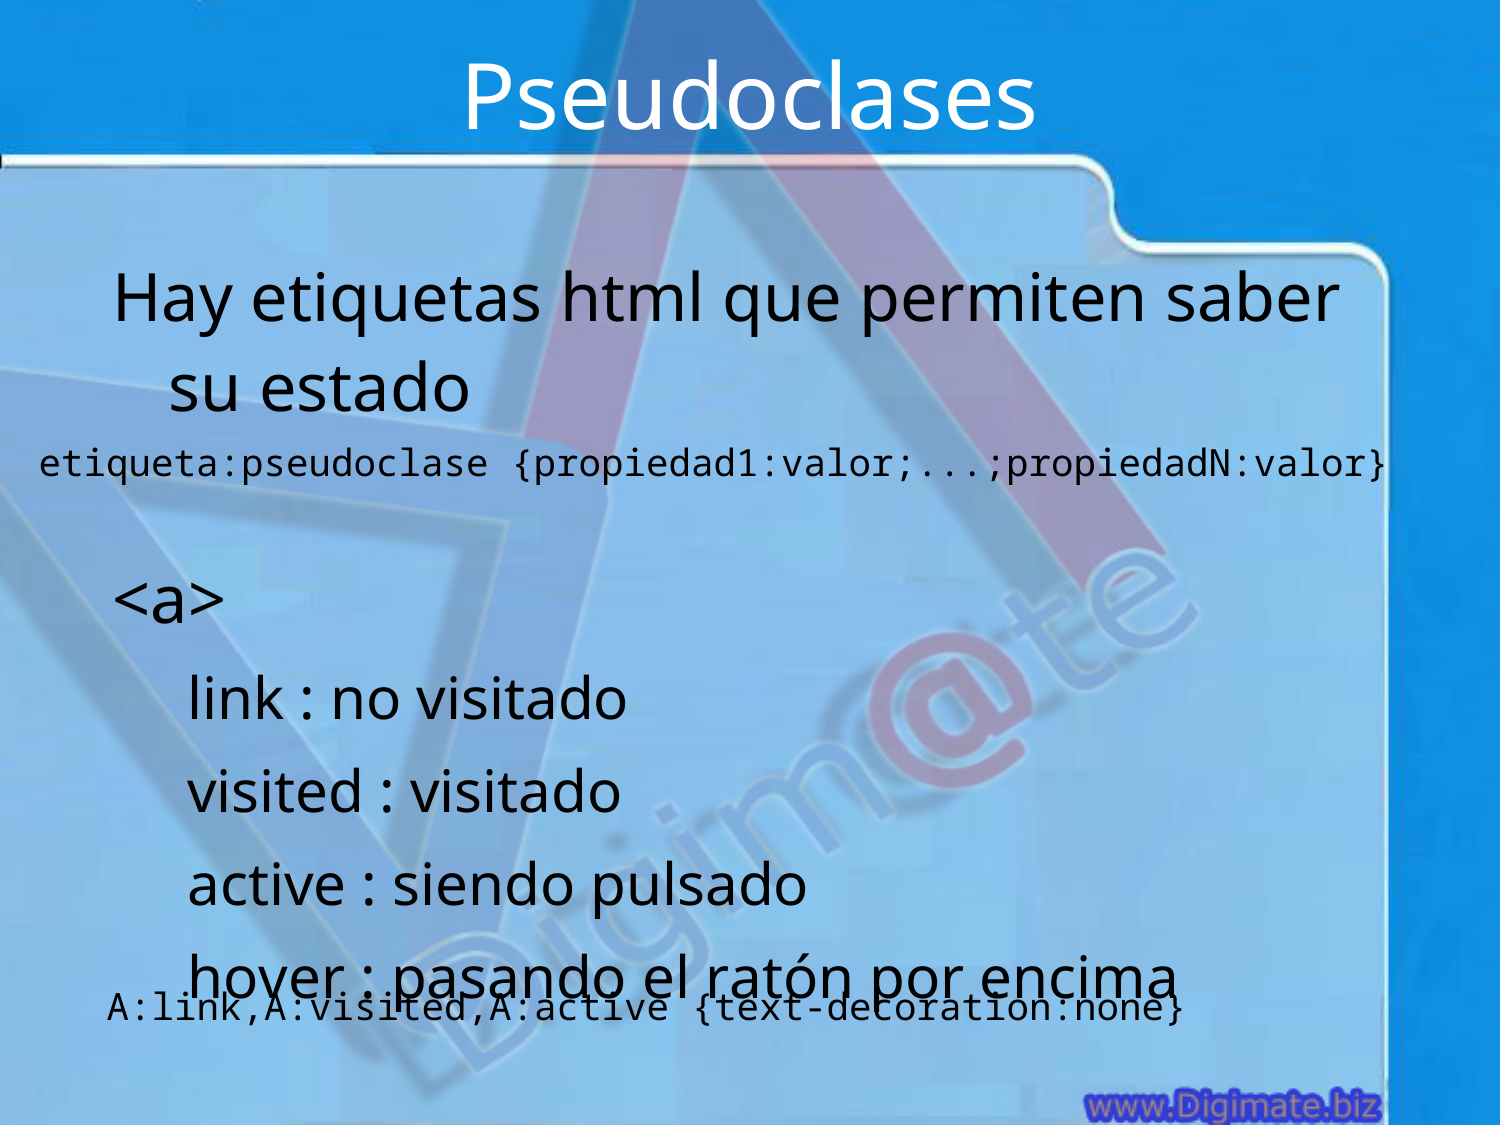

# Pseudoclases
Hay etiquetas html que permiten saber su estado
<a>
link : no visitado
visited : visitado
active : siendo pulsado
hover : pasando el ratón por encima
etiqueta:pseudoclase {propiedad1:valor;...;propiedadN:valor}
A:link,A:visited,A:active {text-decoration:none}